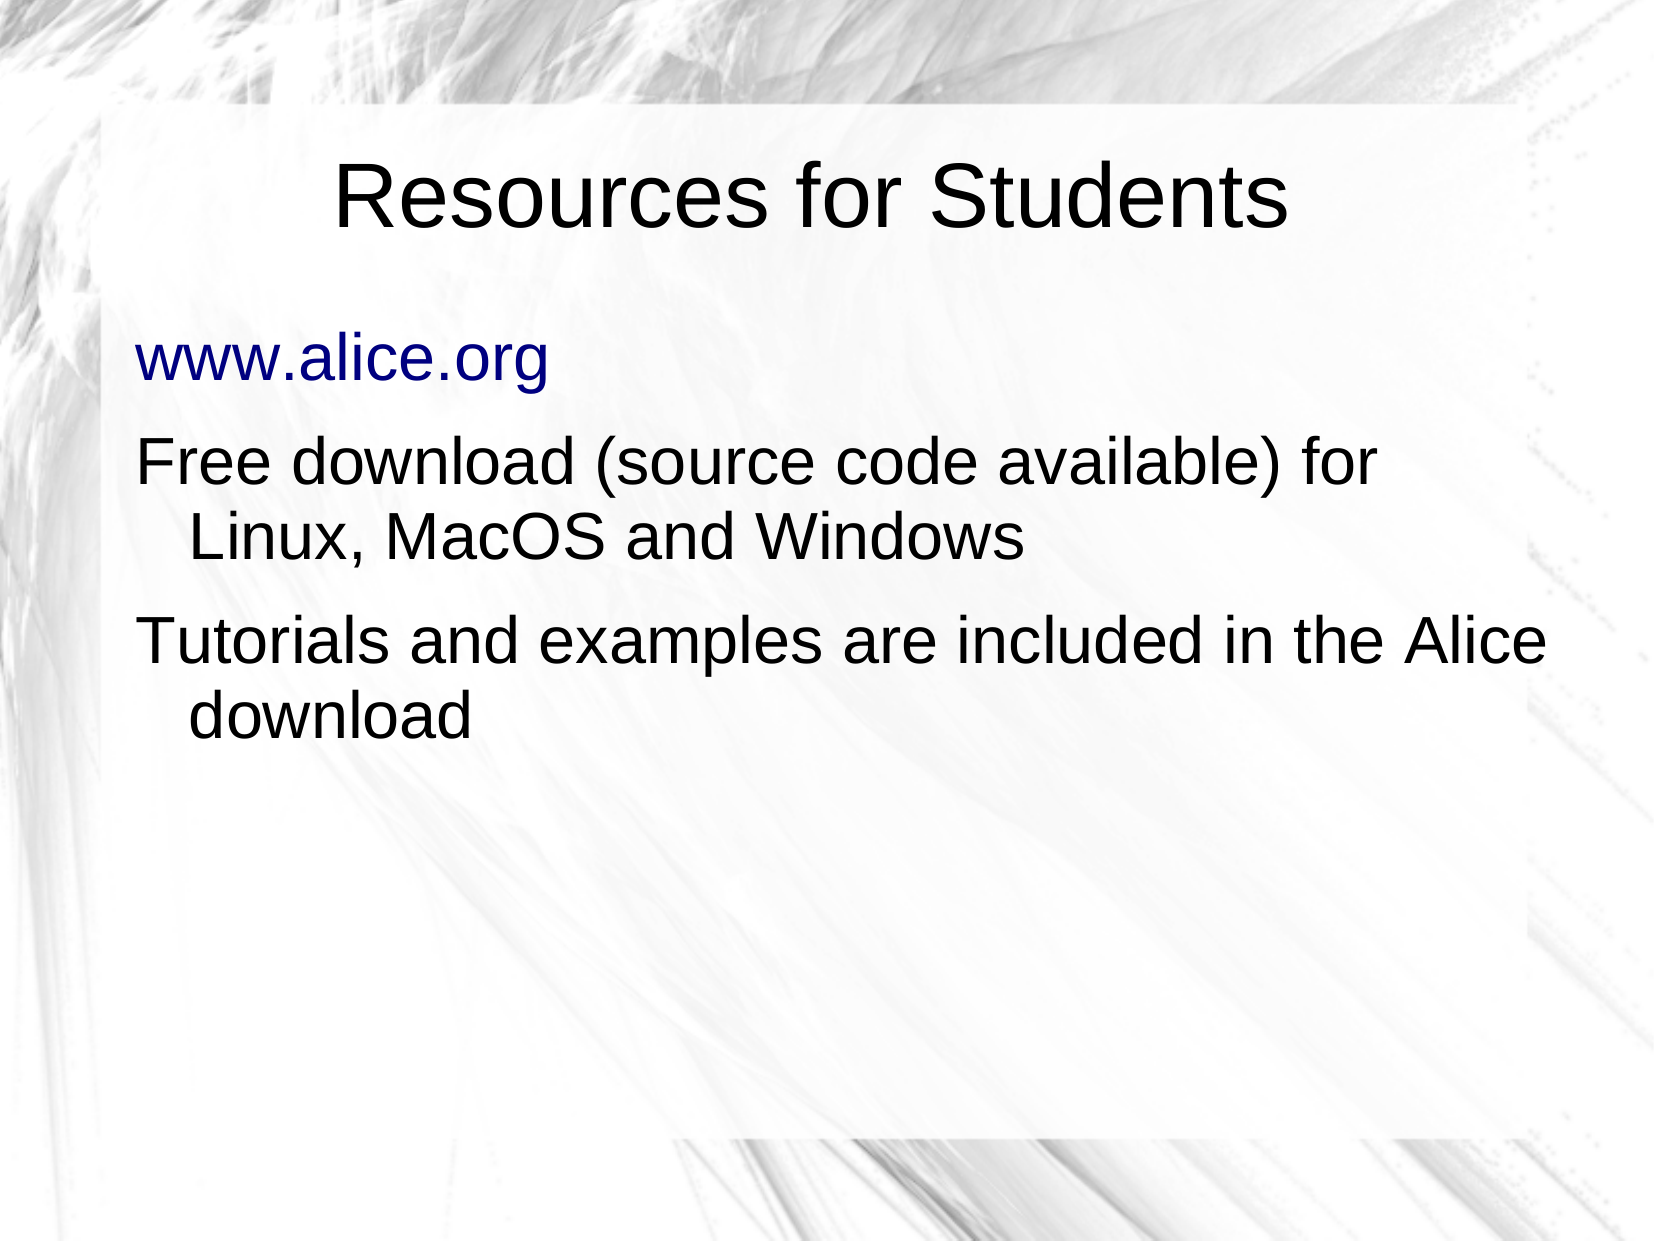

# Resources for Students
www.alice.org
Free download (source code available) for Linux, MacOS and Windows
Tutorials and examples are included in the Alice download